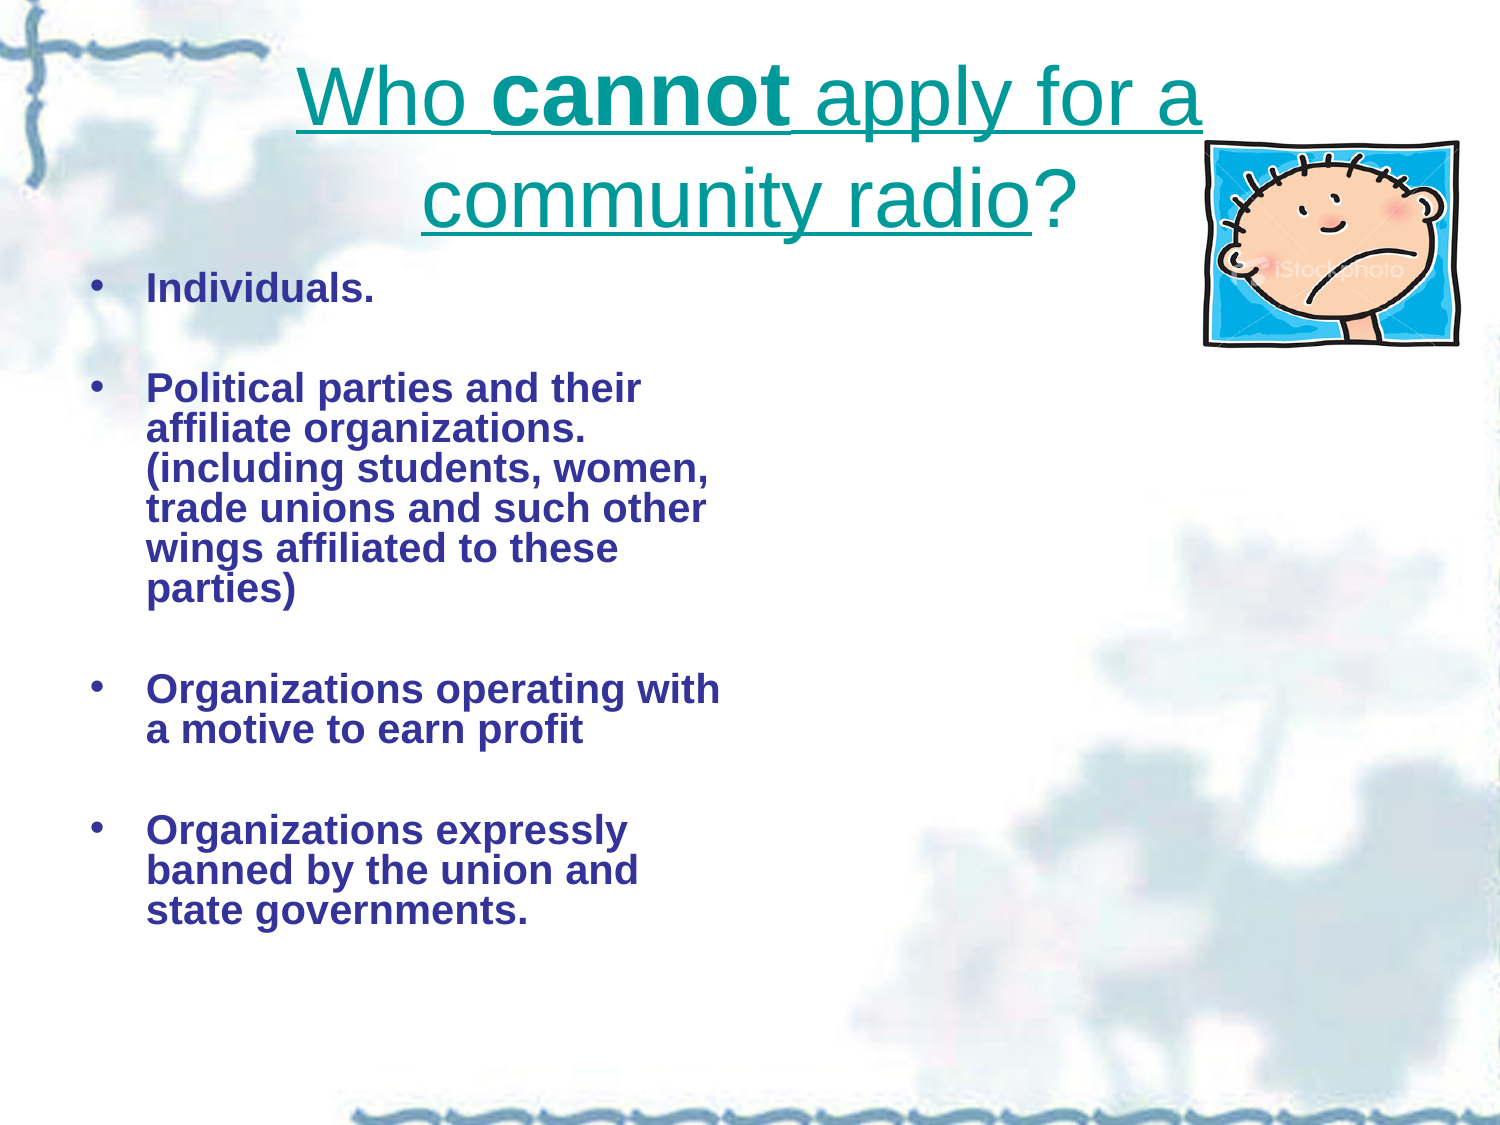

# Who cannot apply for a community radio?
Individuals.
Political parties and their affiliate organizations. (including students, women, trade unions and such other wings affiliated to these parties)
Organizations operating with a motive to earn profit
Organizations expressly banned by the union and state governments.